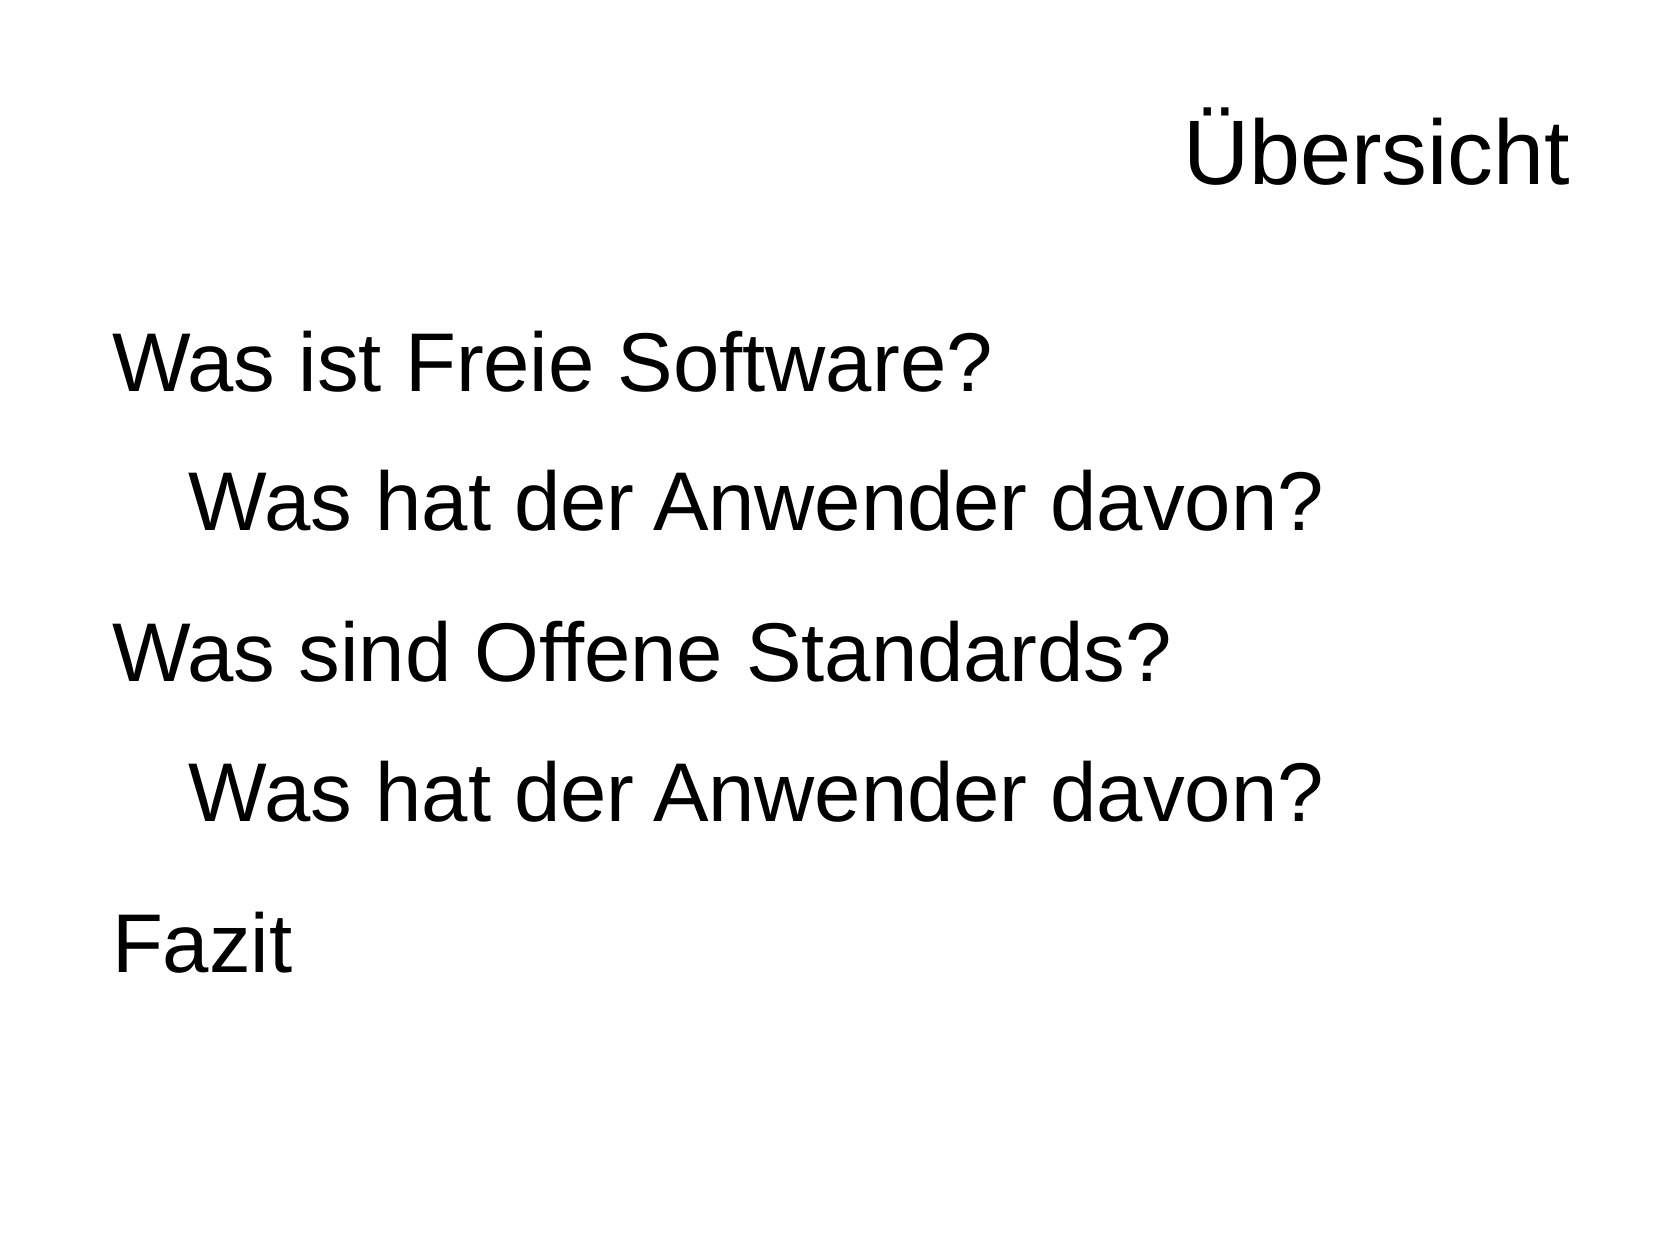

# Übersicht
Was ist Freie Software?
Was hat der Anwender davon?
Was sind Offene Standards?
Was hat der Anwender davon?
Fazit